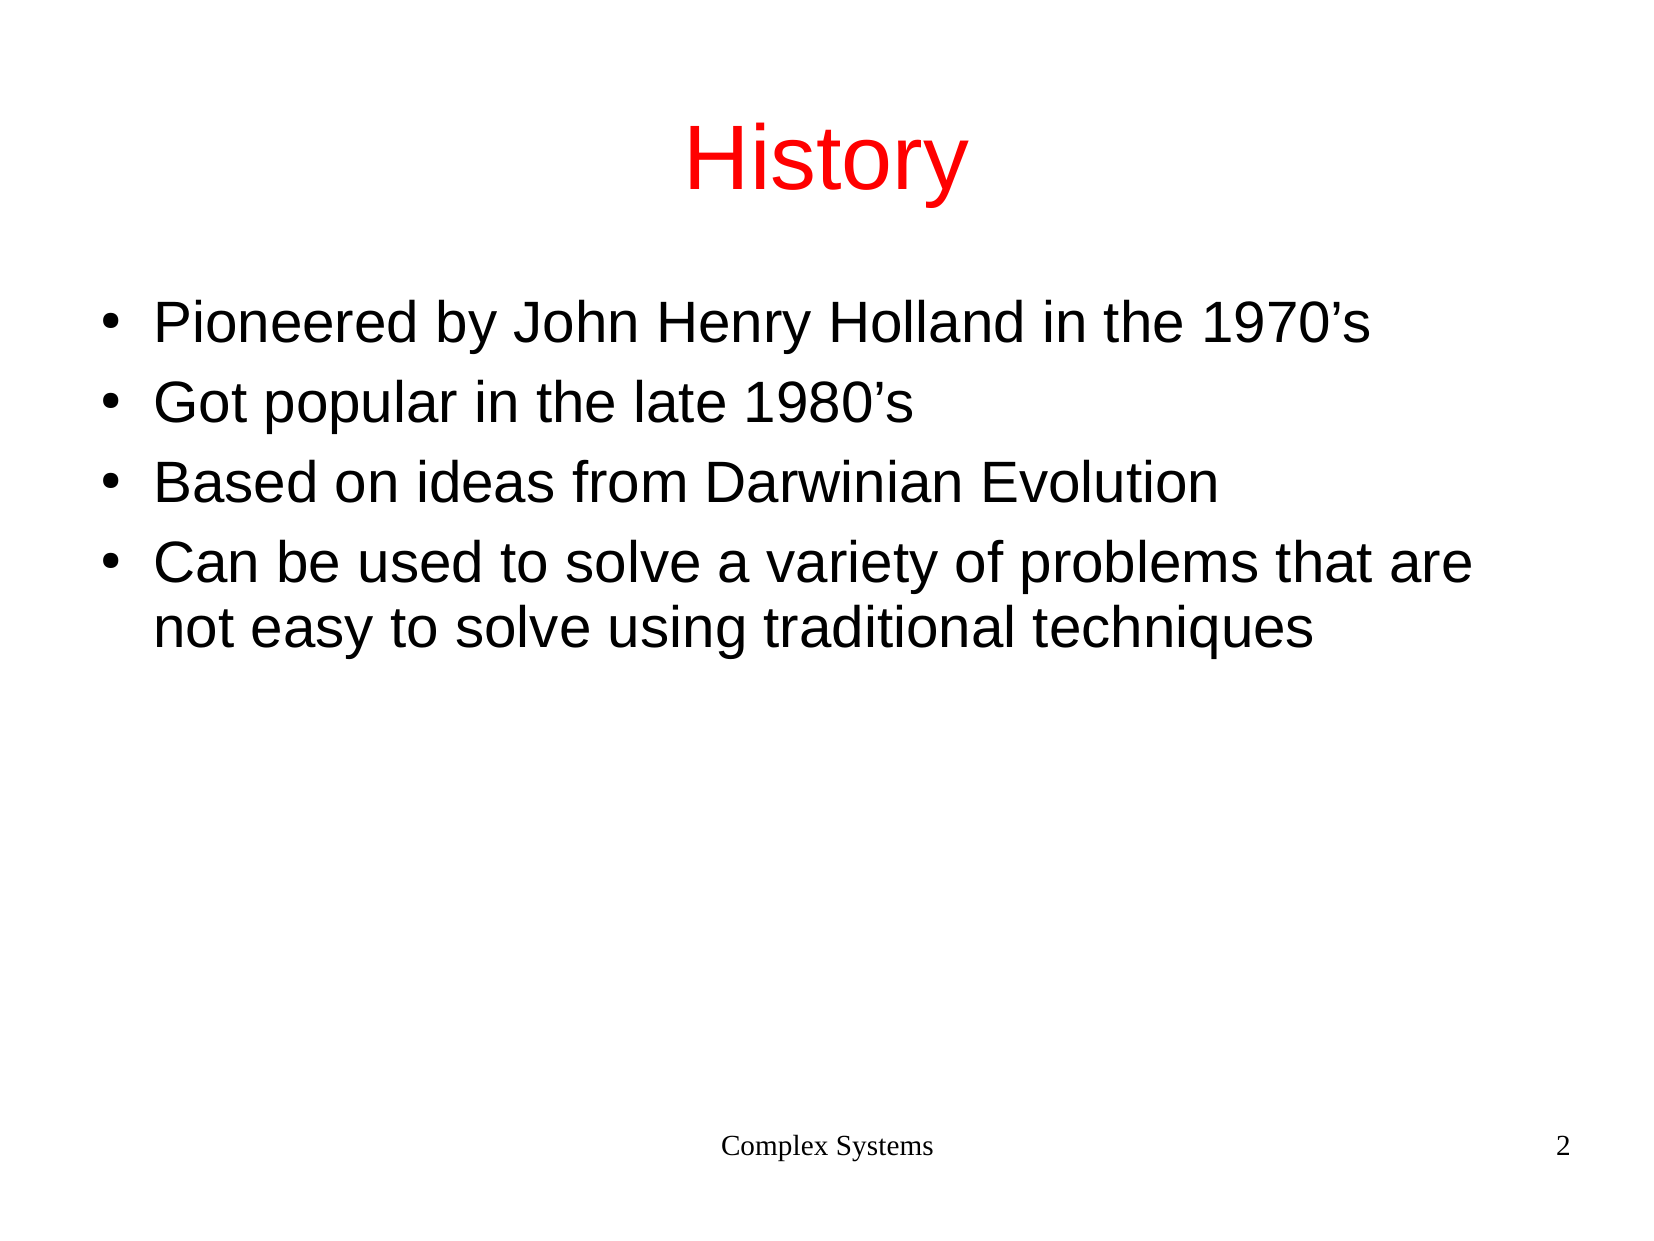

# History
Pioneered by John Henry Holland in the 1970’s
Got popular in the late 1980’s
Based on ideas from Darwinian Evolution
Can be used to solve a variety of problems that are not easy to solve using traditional techniques
Complex Systems
2